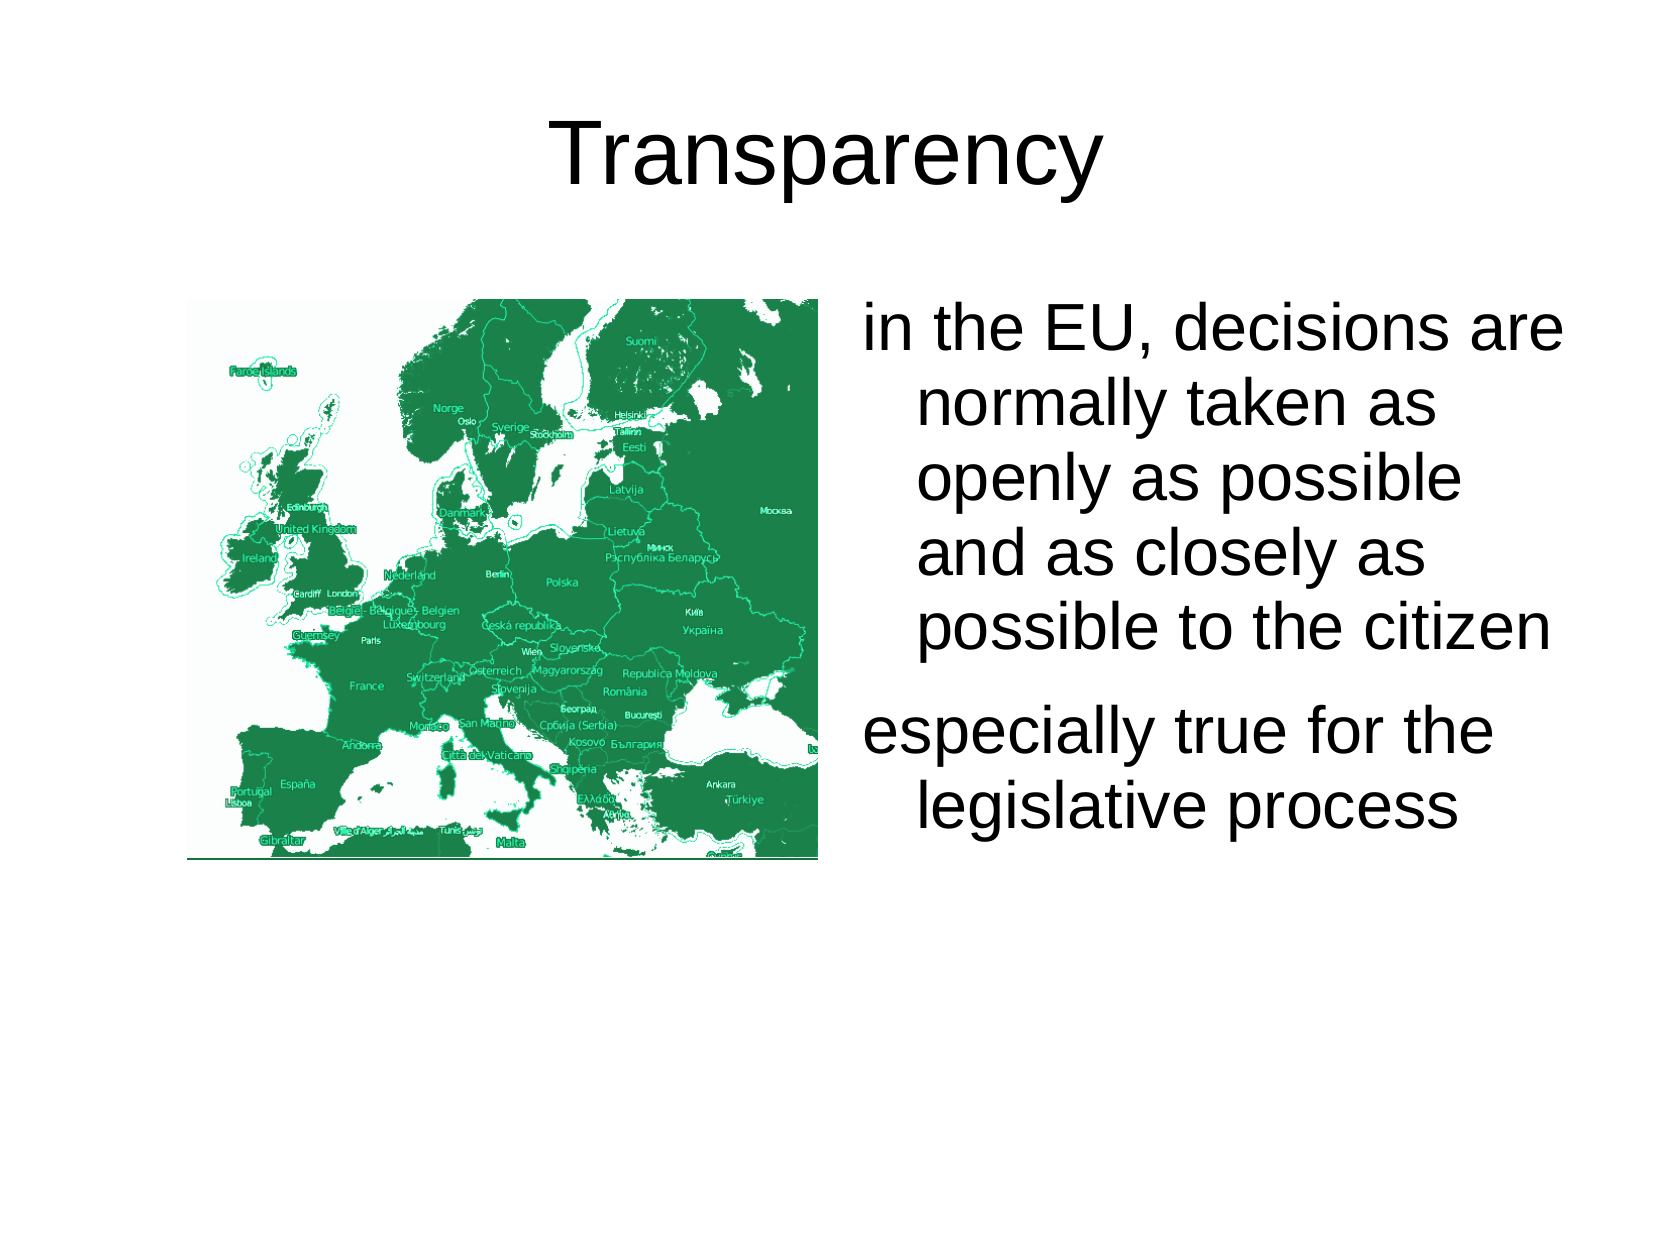

# Transparency
in the EU, decisions are normally taken as openly as possible and as closely as possible to the citizen
especially true for the legislative process